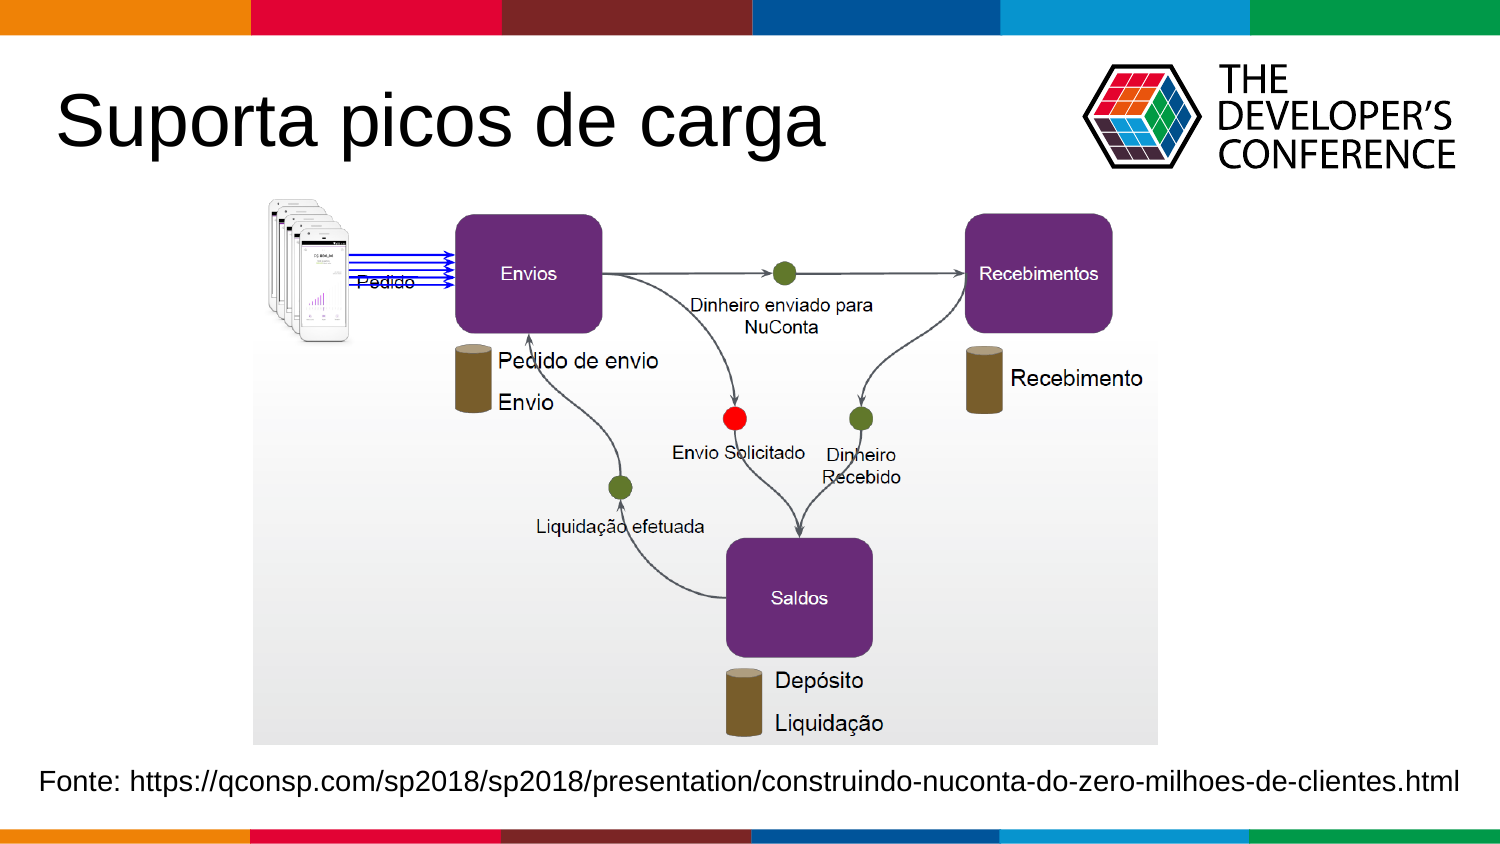

# Suporta picos de carga
Fonte: https://qconsp.com/sp2018/sp2018/presentation/construindo-nuconta-do-zero-milhoes-de-clientes.html